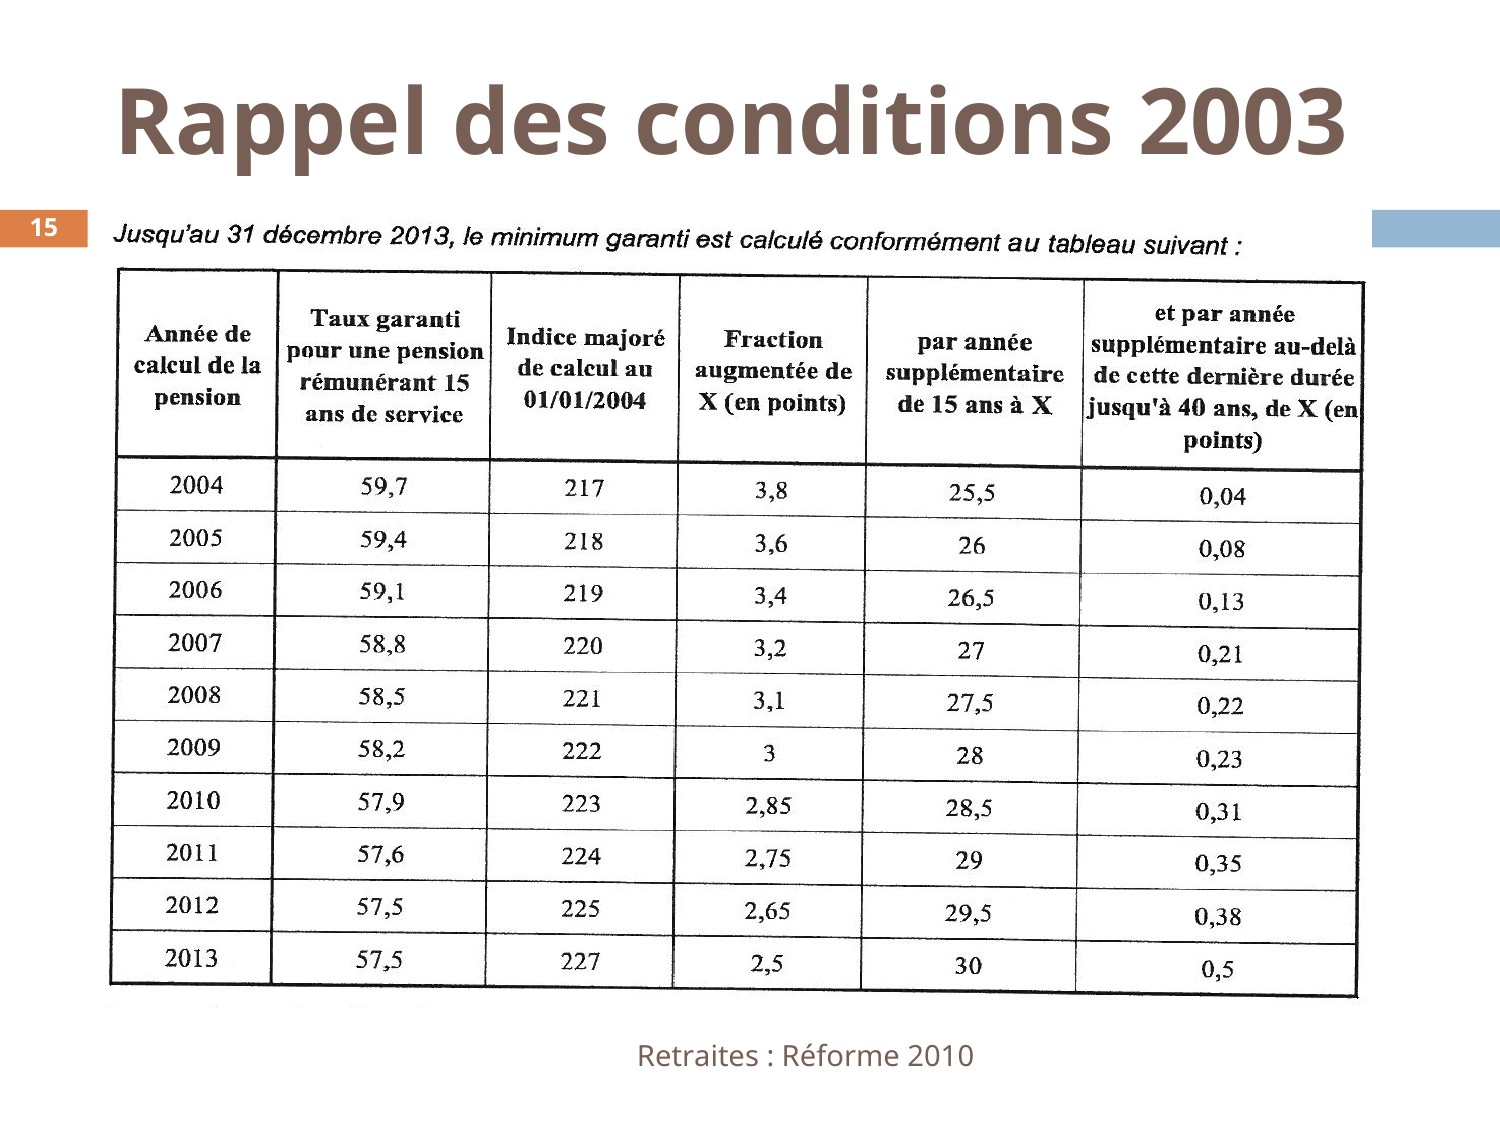

# Rappel des conditions 2003
Retraites : Réforme 2010